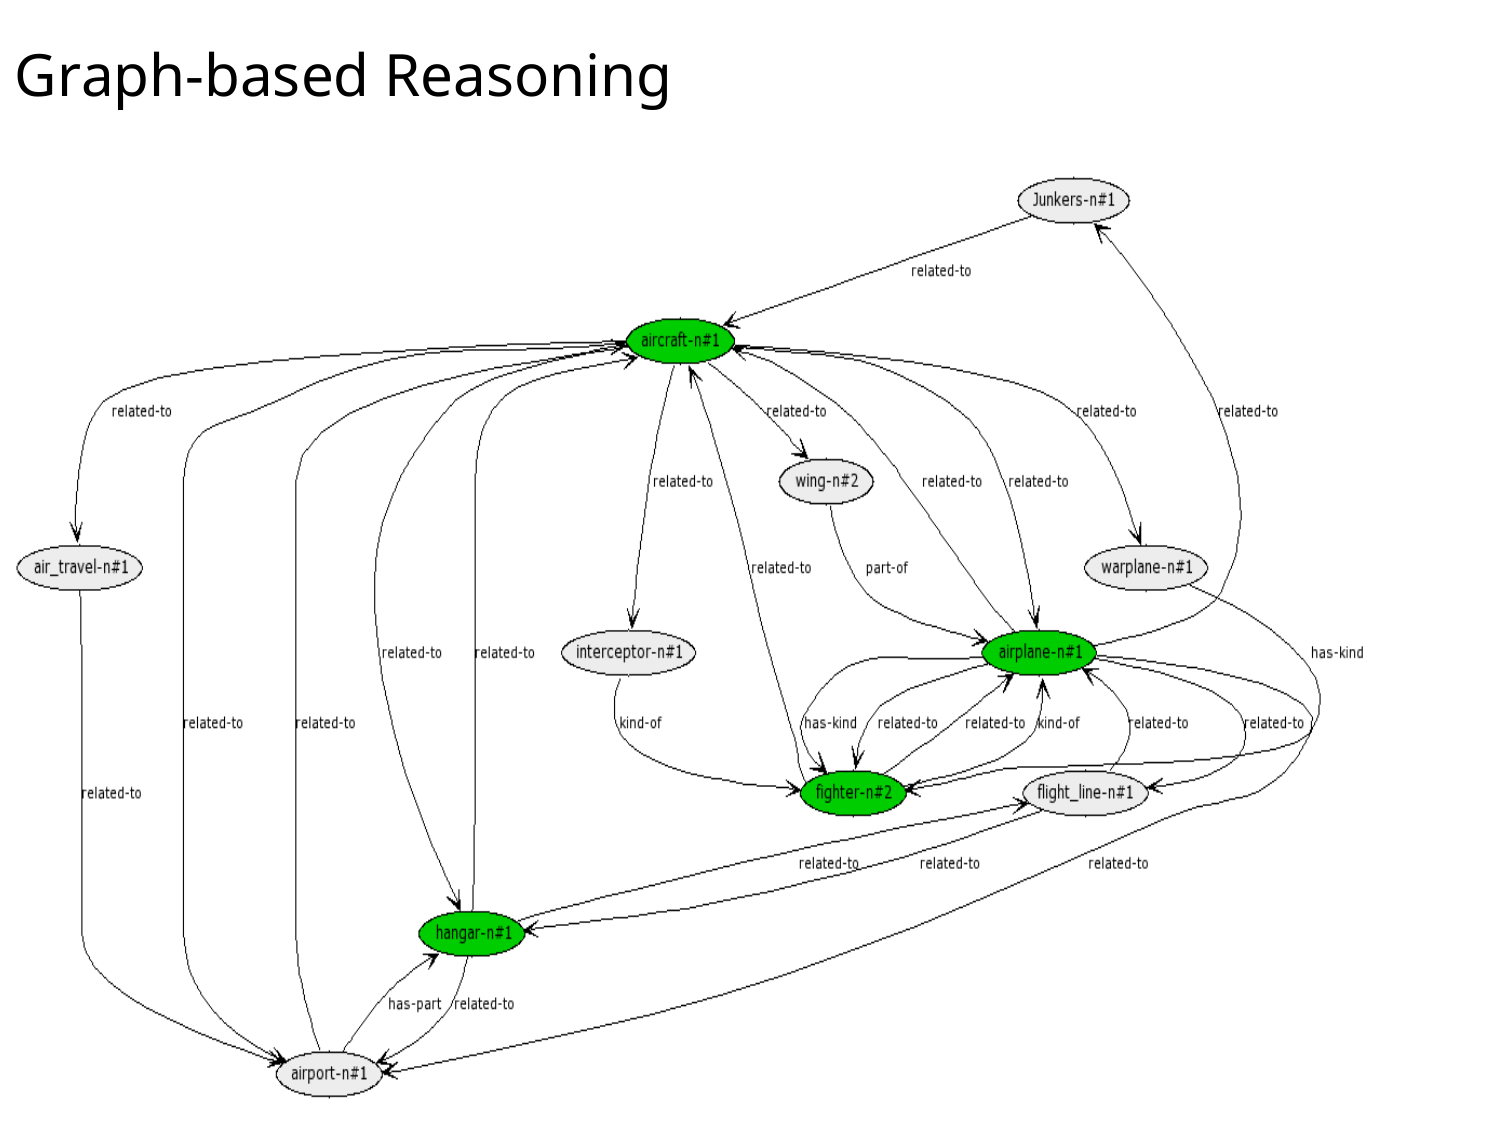

Graph-based Reasoning
# Major WordNet limitations:
	1) The lack of compound concepts
	2) The small number of causation and 		entailment relations
	3) The lack of preconditions for verbs
	4) The absence of case relations